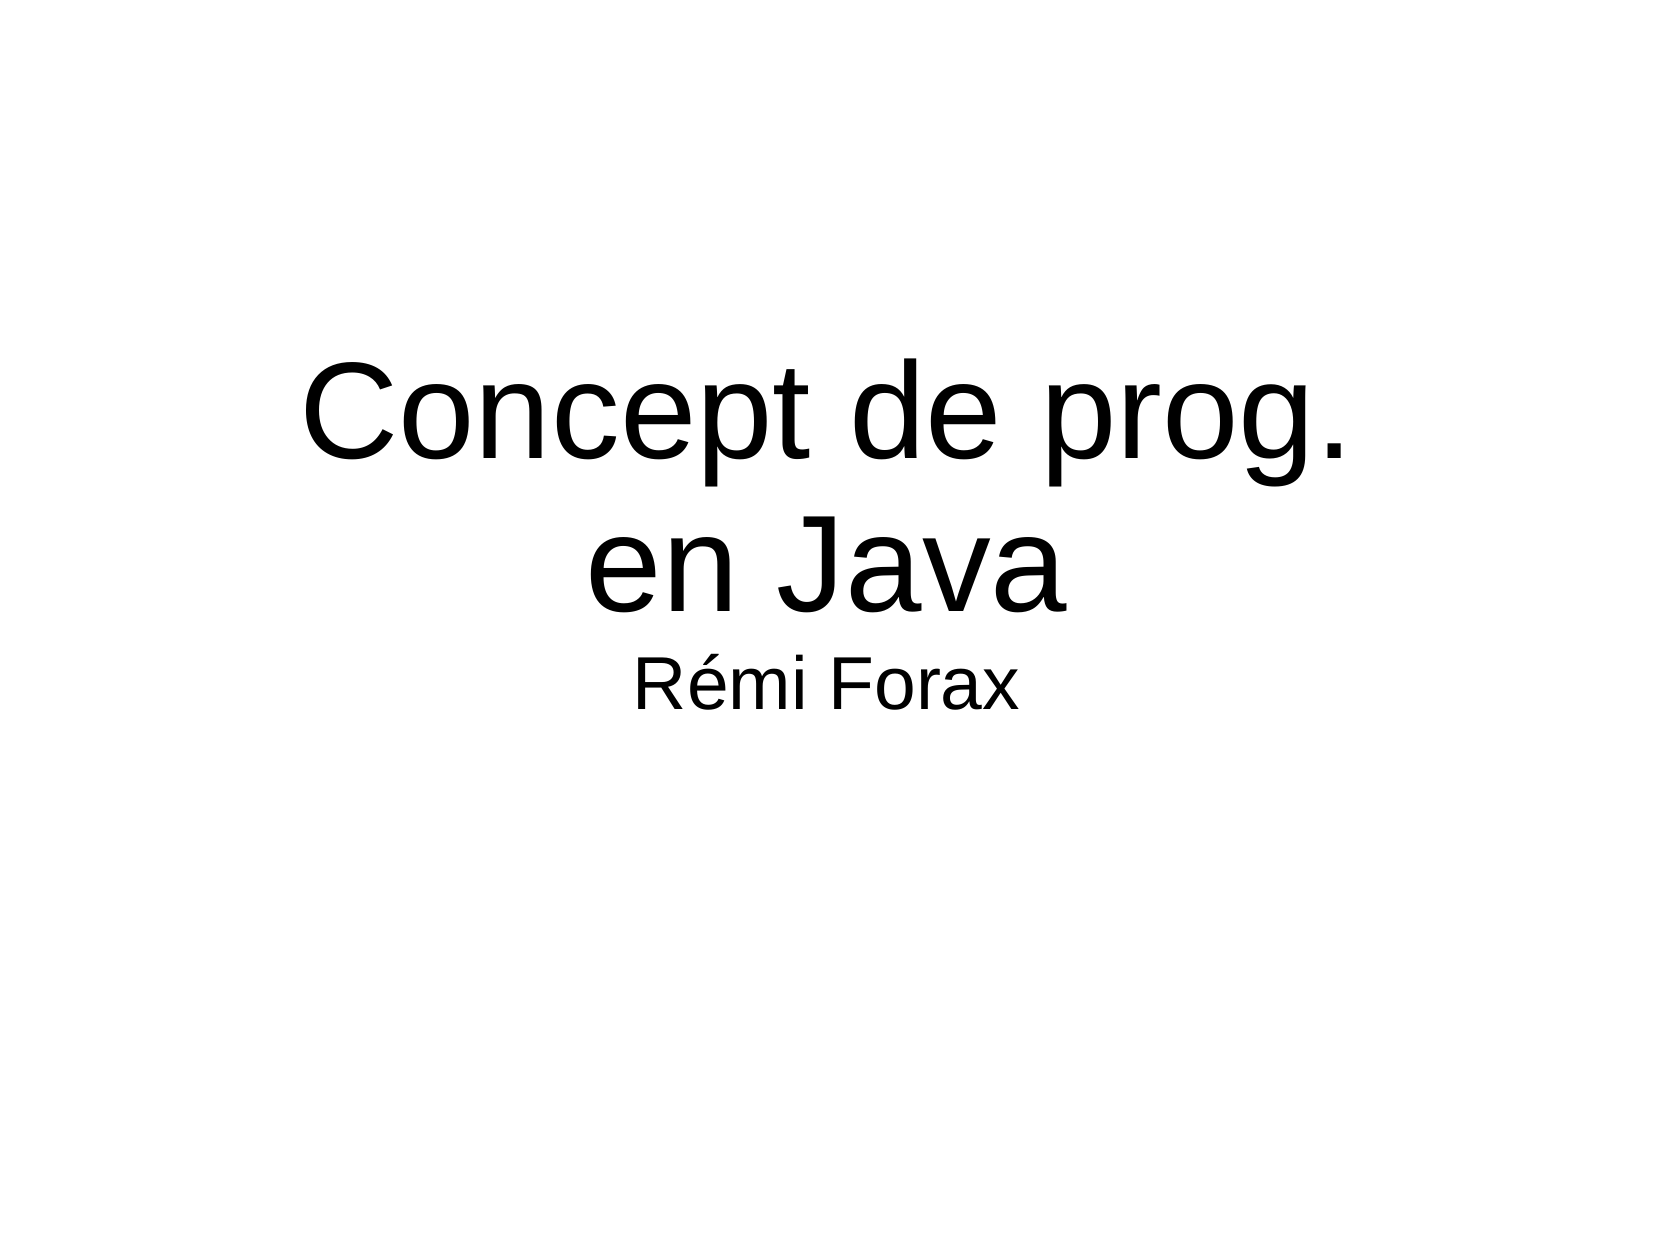

# Concept de prog. en Java
Rémi Forax